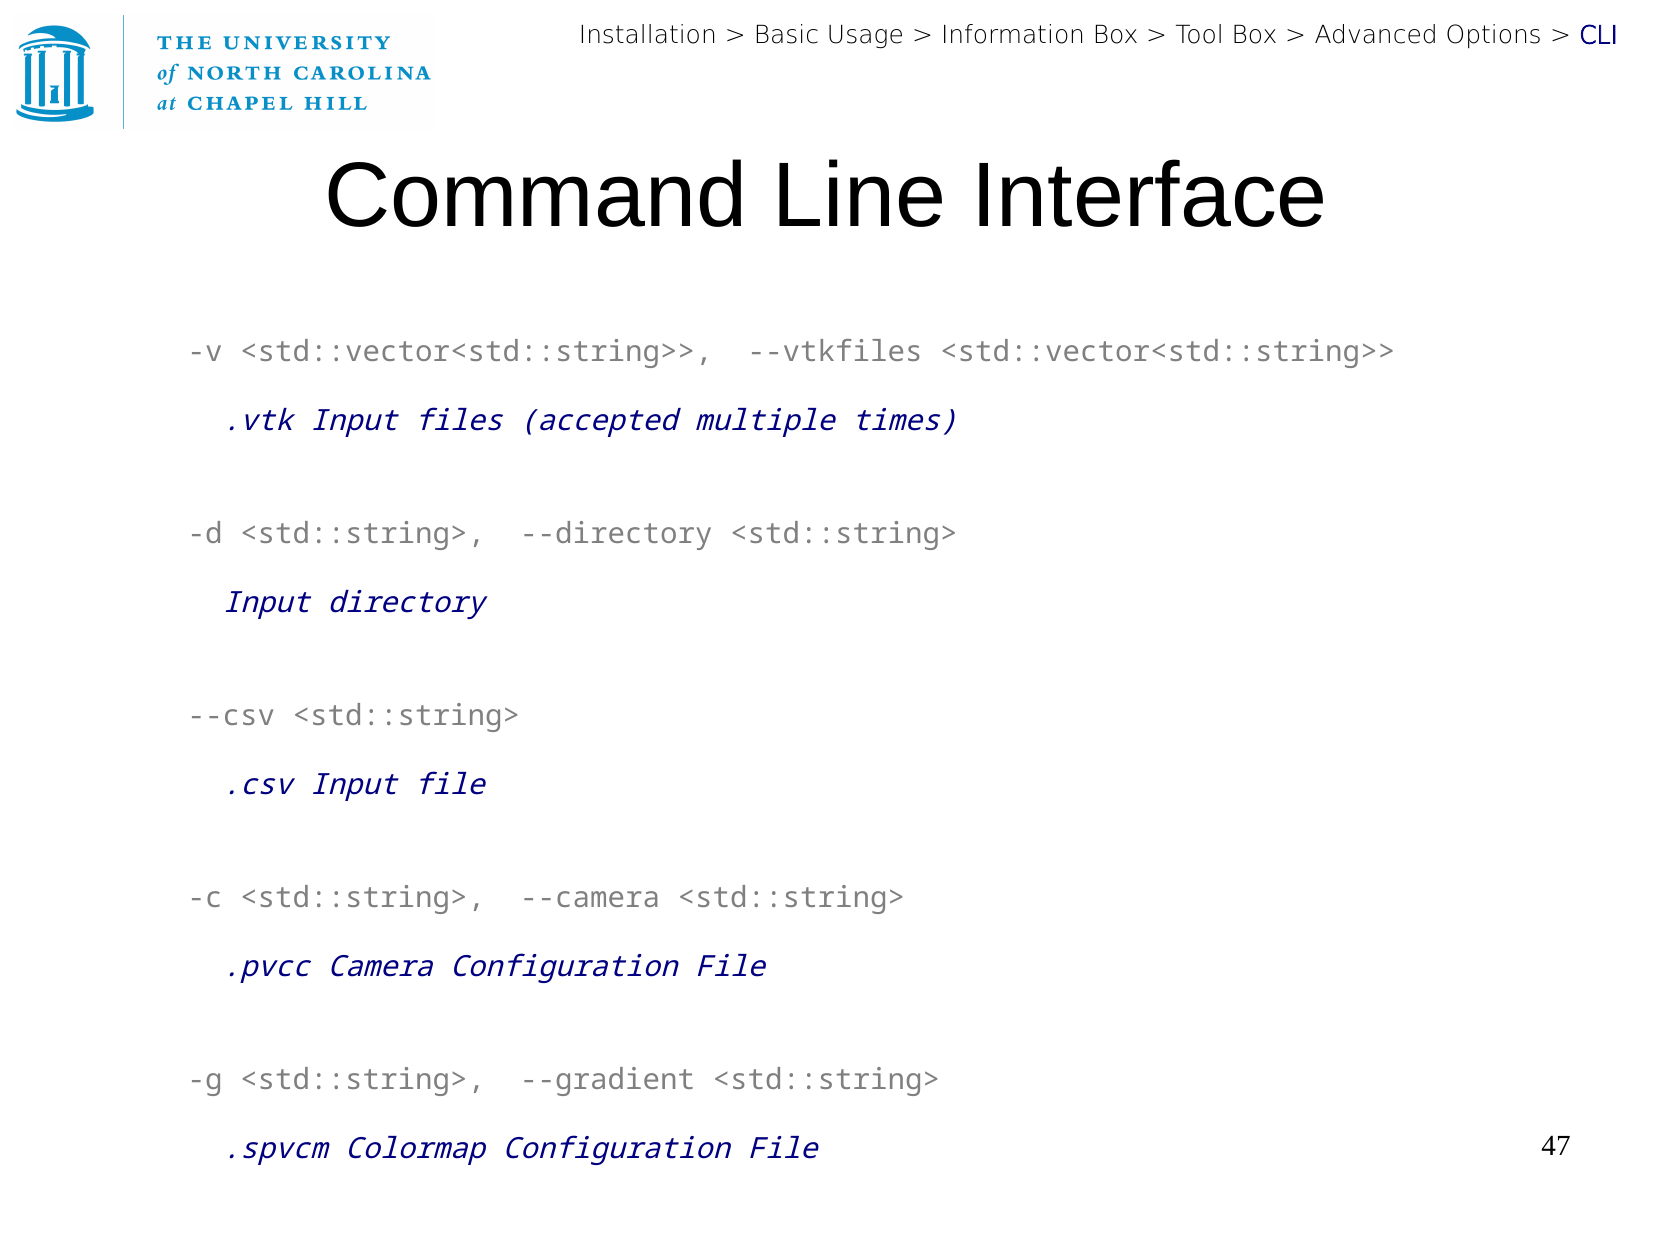

Installation > Basic Usage > Information Box > Tool Box > Advanced Options > CLI
# Command Line Interface
 -v <std::vector<std::string>>, --vtkfiles <std::vector<std::string>>
 .vtk Input files (accepted multiple times)
 -d <std::string>, --directory <std::string>
 Input directory
 --csv <std::string>
 .csv Input file
 -c <std::string>, --camera <std::string>
 .pvcc Camera Configuration File
 -g <std::string>, --gradient <std::string>
 .spvcm Colormap Configuration File
47